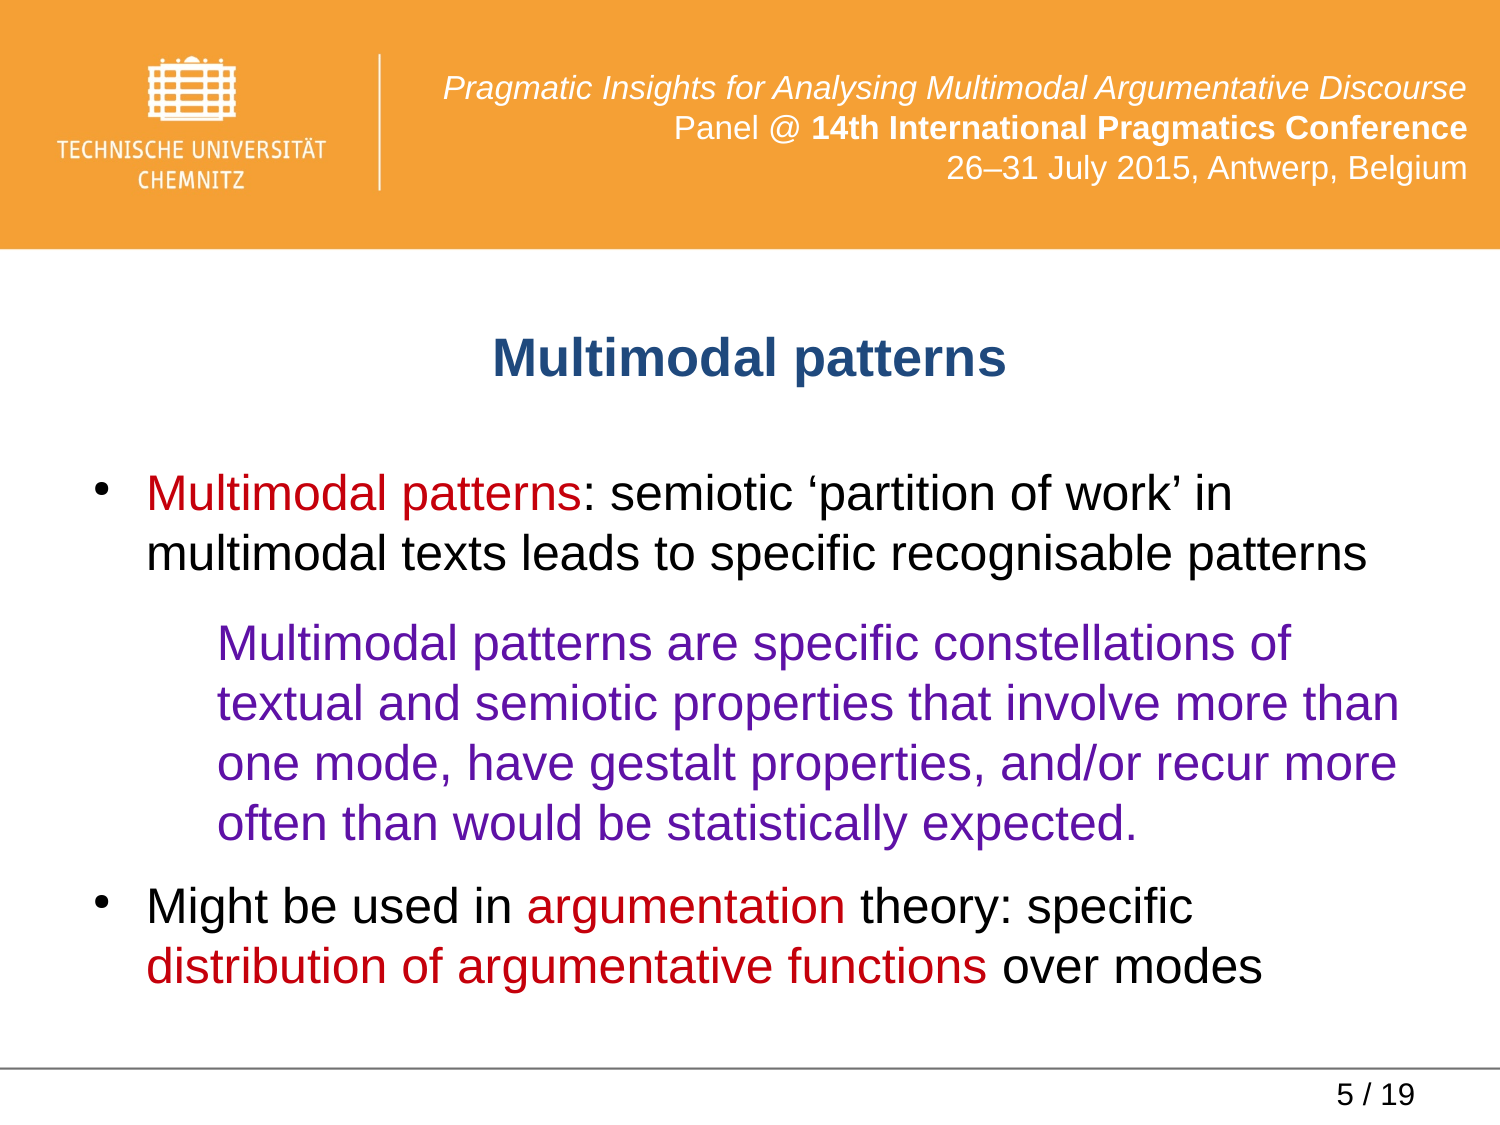

#
Pragmatic Insights for Analysing Multimodal Argumentative Discourse
Panel @ 14th International Pragmatics Conference
26–31 July 2015, Antwerp, Belgium
Multimodal patterns
Multimodal patterns: semiotic ‘partition of work’ in multimodal texts leads to specific recognisable patterns
Multimodal patterns are specific constellations of textual and semiotic properties that involve more than one mode, have gestalt properties, and/or recur more often than would be statistically expected.
Might be used in argumentation theory: specific distribution of argumentative functions over modes